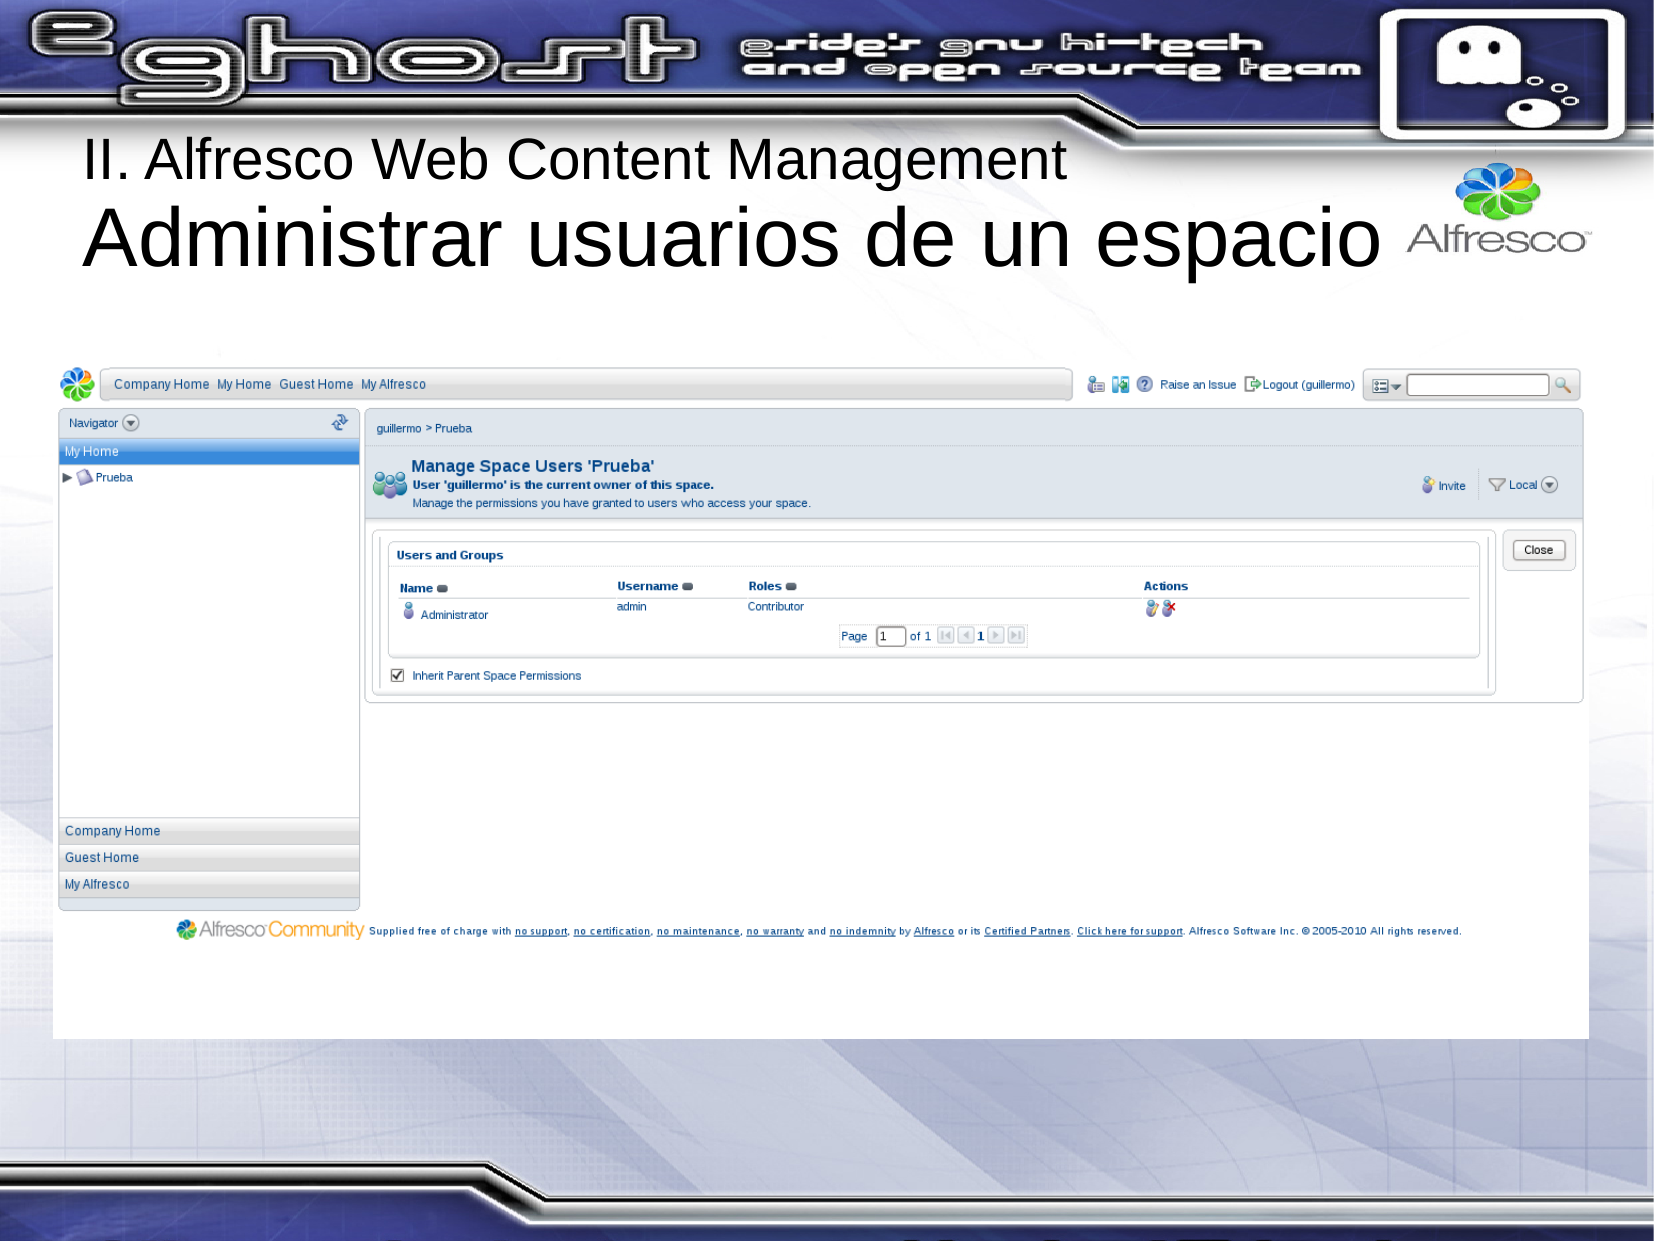

# II. Alfresco Web Content Management Administrar usuarios de un espacio